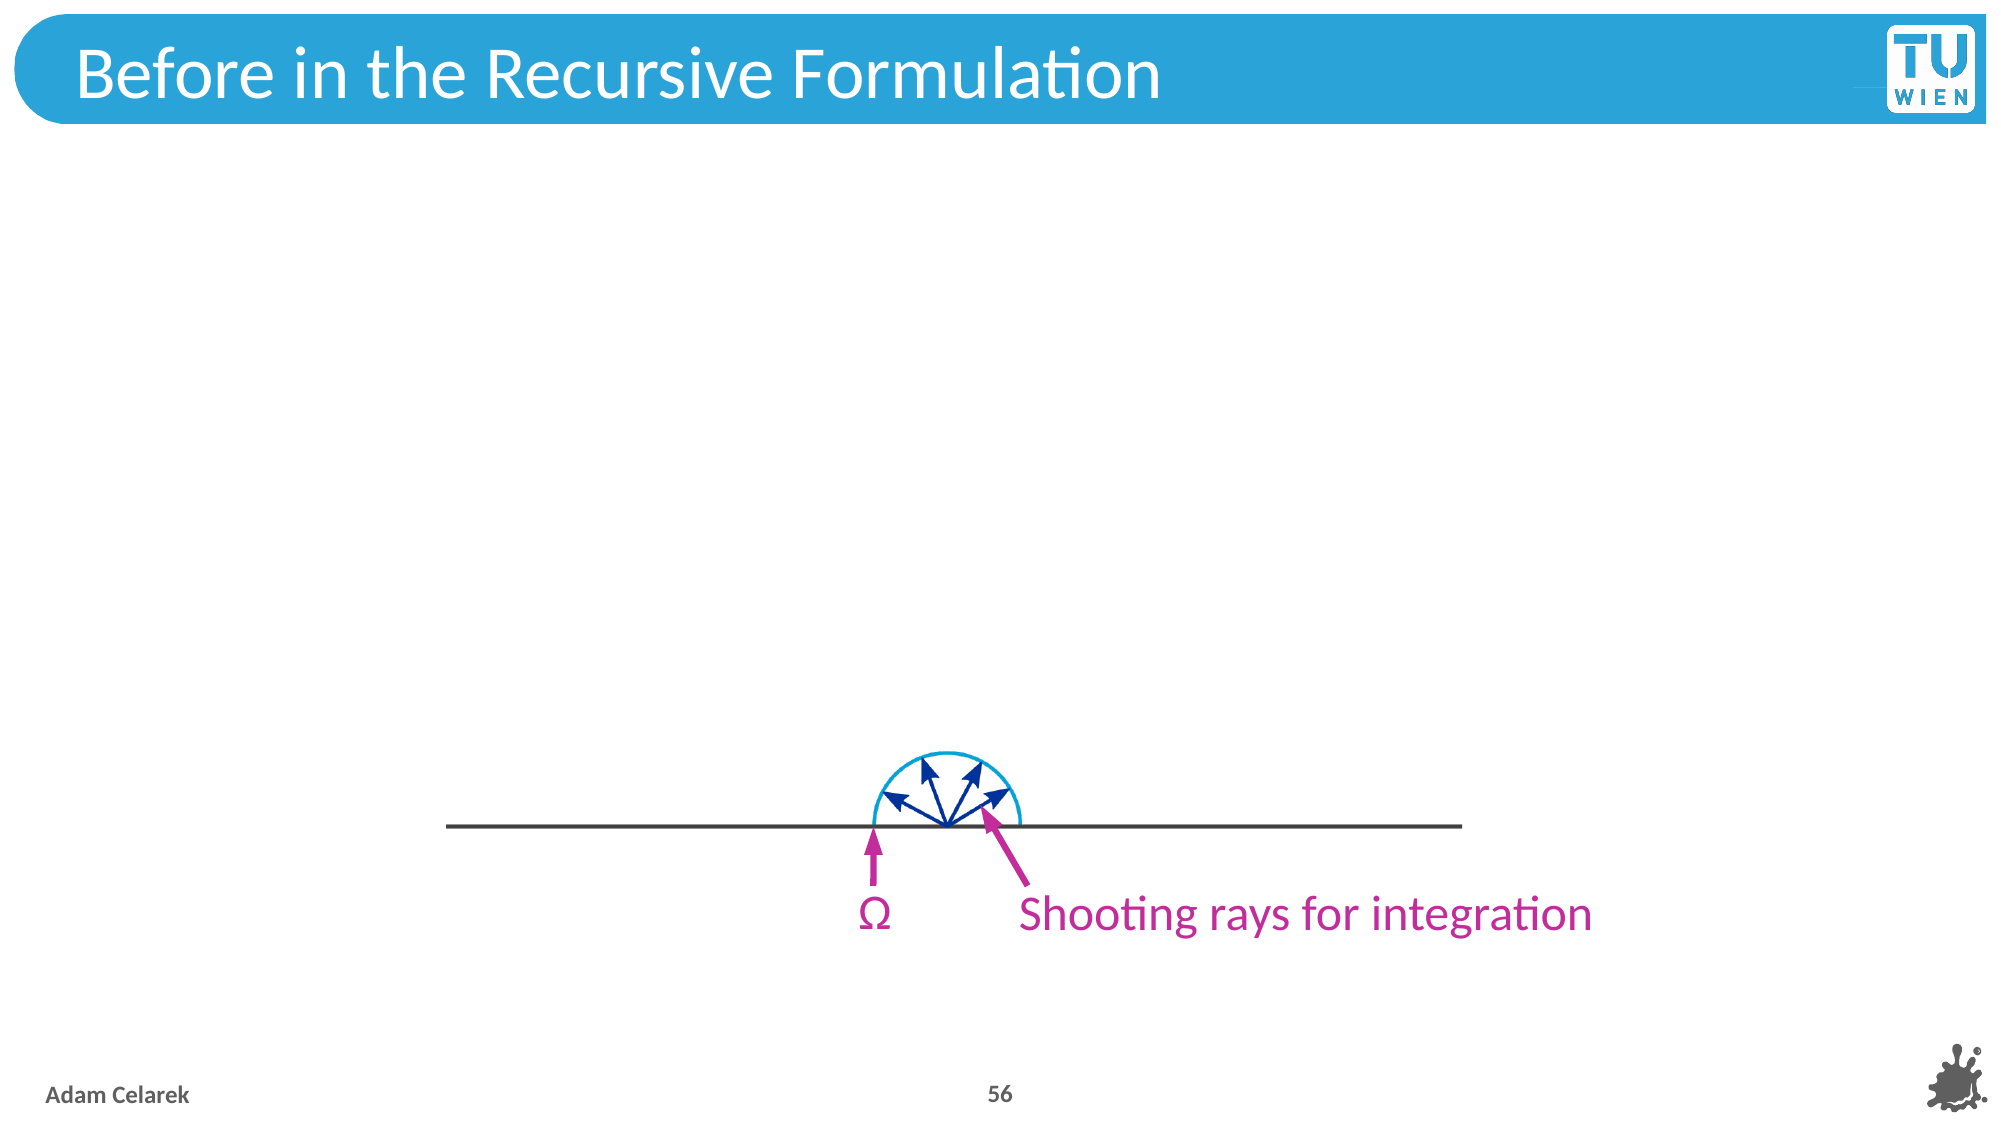

# Before in the Recursive Formulation
Ω
Shooting rays for integration
Adam Celarek